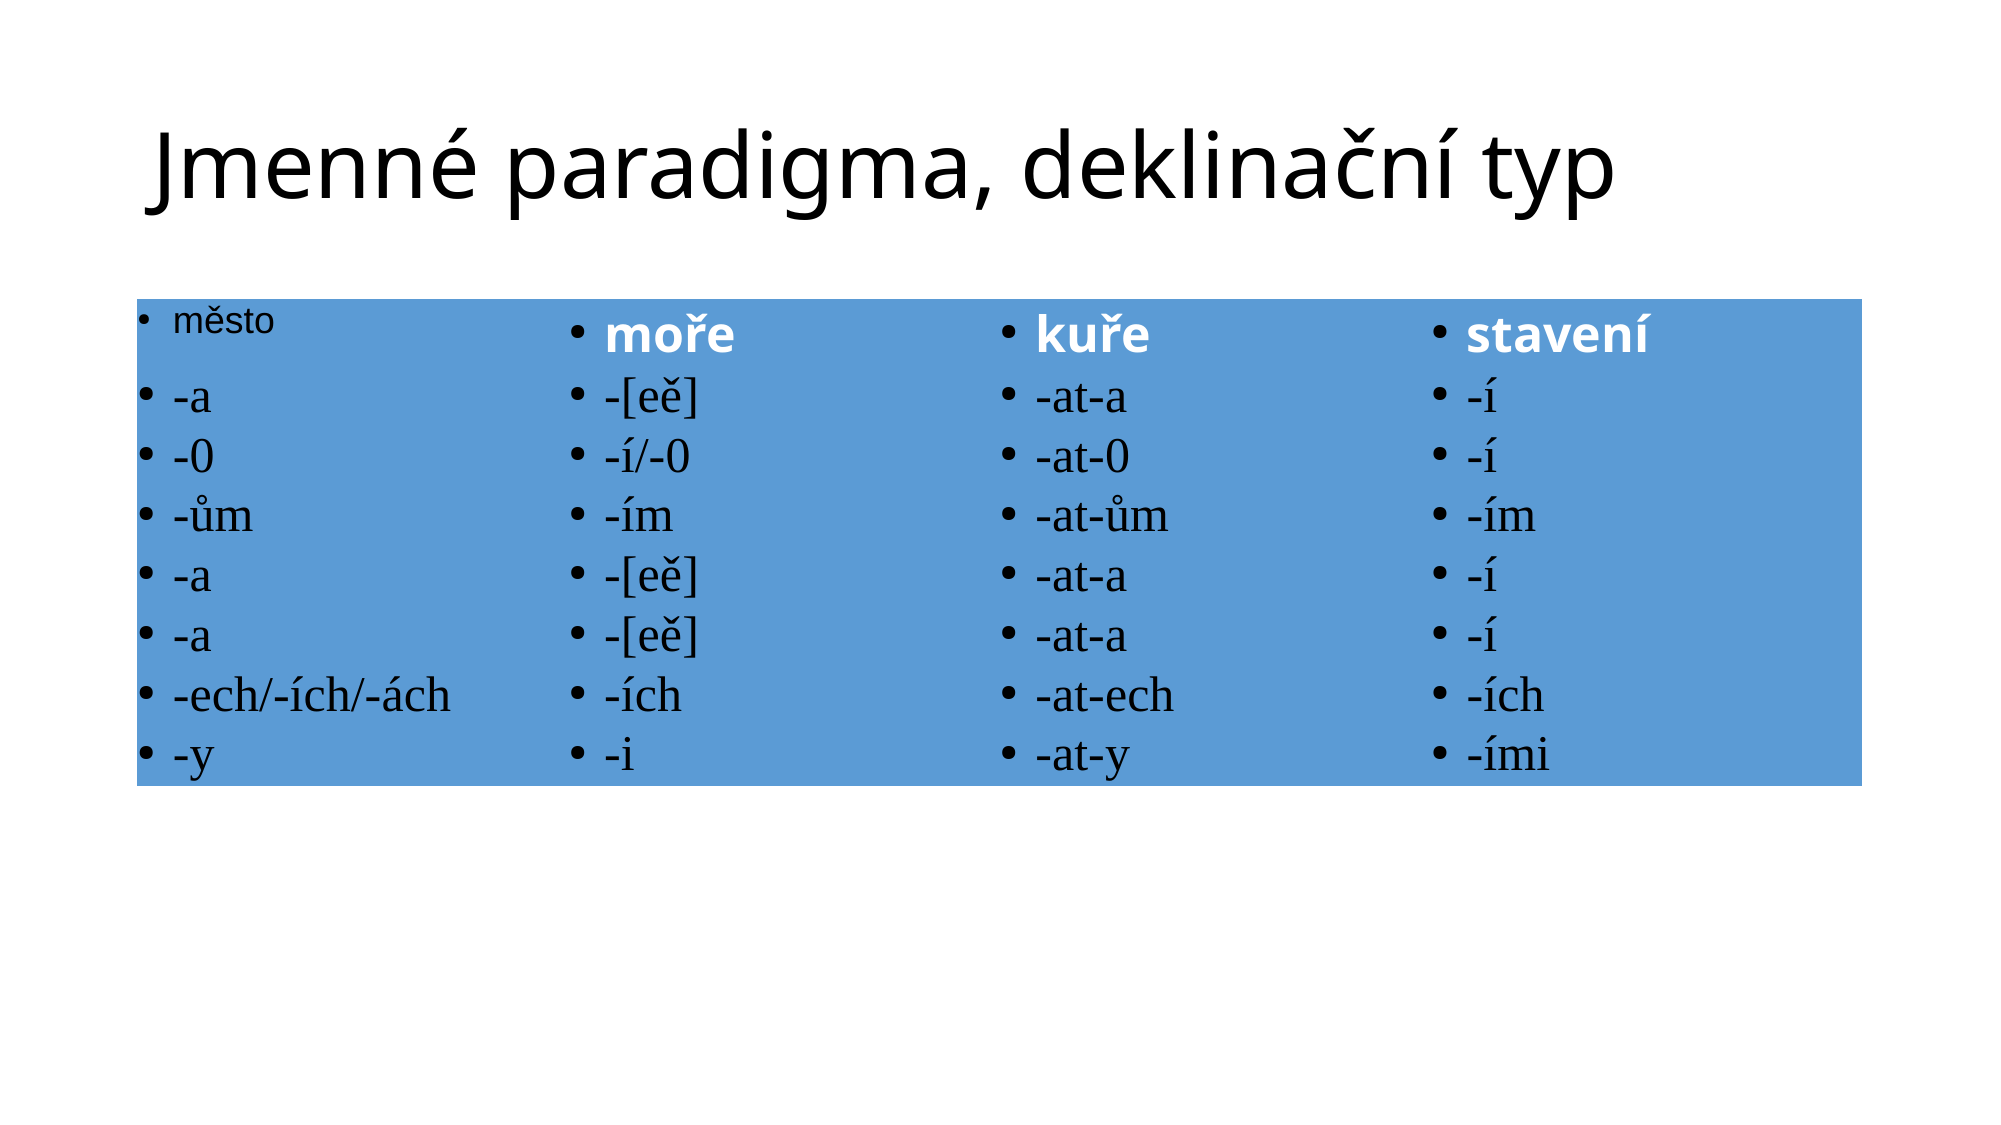

# Jmenné paradigma, deklinační typ
| město | moře | kuře | stavení |
| --- | --- | --- | --- |
| -a | -[eě] | -at-a | -í |
| -0 | -í/-0 | -at-0 | -í |
| -ům | -ím | -at-ům | -ím |
| -a | -[eě] | -at-a | -í |
| -a | -[eě] | -at-a | -í |
| -ech/-ích/-ách | -ích | -at-ech | -ích |
| -y | -i | -at-y | -ími |